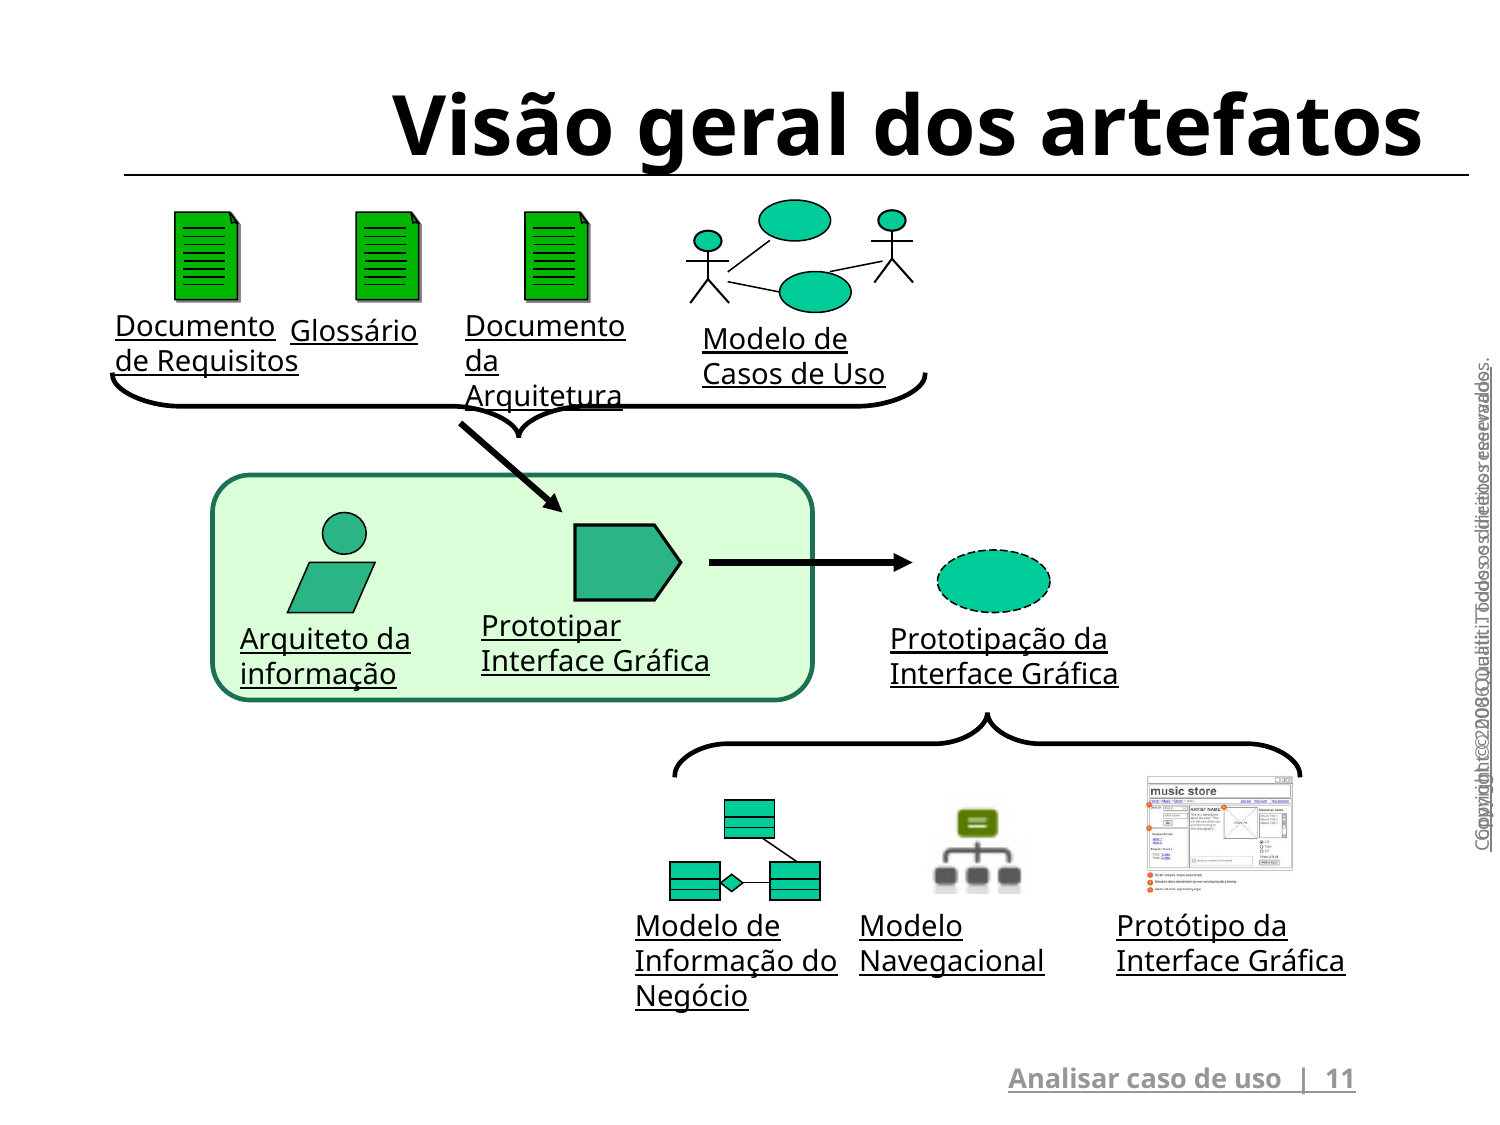

# Visão geral dos artefatos
Modelo de Casos de Uso
Documento de Requisitos
Glossário
Documento da Arquitetura
Prototipação da Interface Gráfica
Prototipar Interface Gráfica
Arquiteto da
informação
Modelo de Informação do Negócio
Modelo Navegacional
Protótipo da Interface Gráfica
Analisar caso de uso |